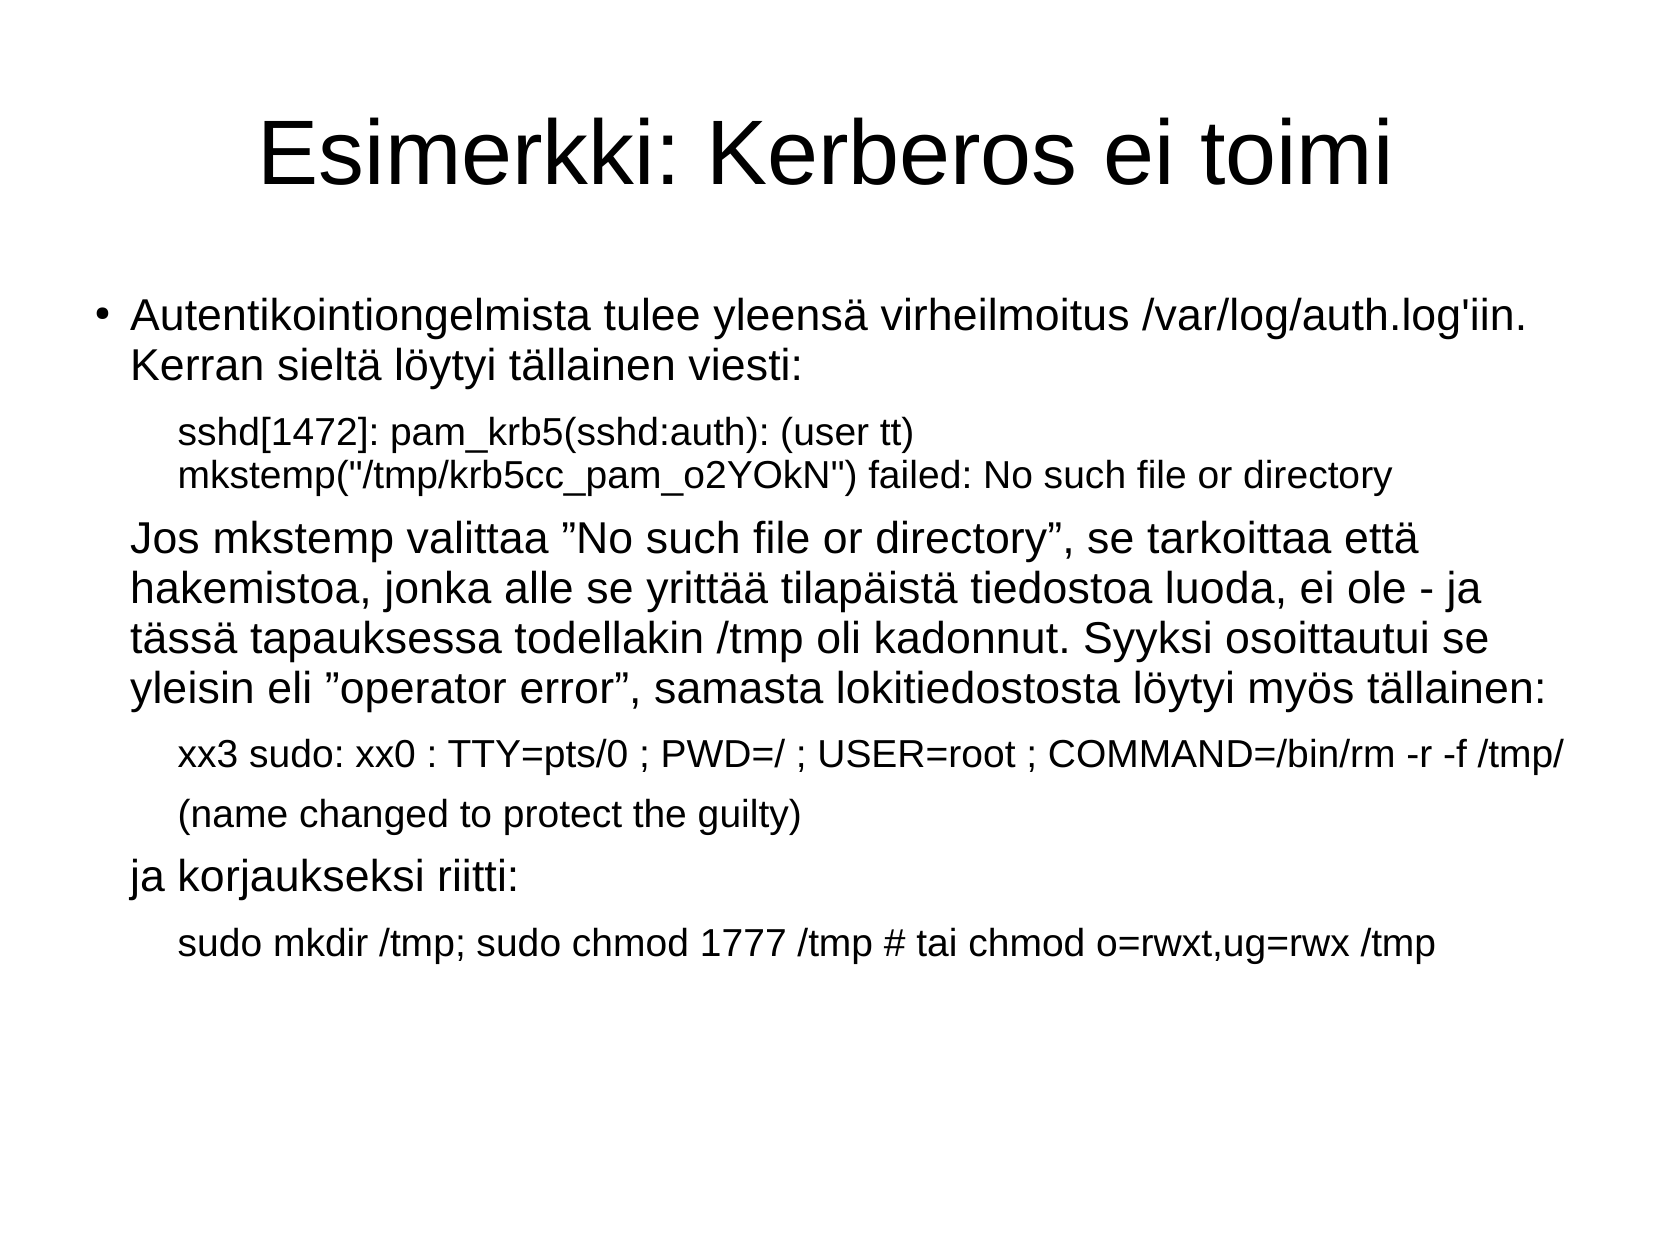

# Esimerkki: Kerberos ei toimi
Autentikointiongelmista tulee yleensä virheilmoitus /var/log/auth.log'iin. Kerran sieltä löytyi tällainen viesti:
sshd[1472]: pam_krb5(sshd:auth): (user tt) mkstemp("/tmp/krb5cc_pam_o2YOkN") failed: No such file or directory
Jos mkstemp valittaa ”No such file or directory”, se tarkoittaa että hakemistoa, jonka alle se yrittää tilapäistä tiedostoa luoda, ei ole - ja tässä tapauksessa todellakin /tmp oli kadonnut. Syyksi osoittautui se yleisin eli ”operator error”, samasta lokitiedostosta löytyi myös tällainen:
xx3 sudo: xx0 : TTY=pts/0 ; PWD=/ ; USER=root ; COMMAND=/bin/rm -r -f /tmp/
(name changed to protect the guilty)
ja korjaukseksi riitti:
sudo mkdir /tmp; sudo chmod 1777 /tmp # tai chmod o=rwxt,ug=rwx /tmp